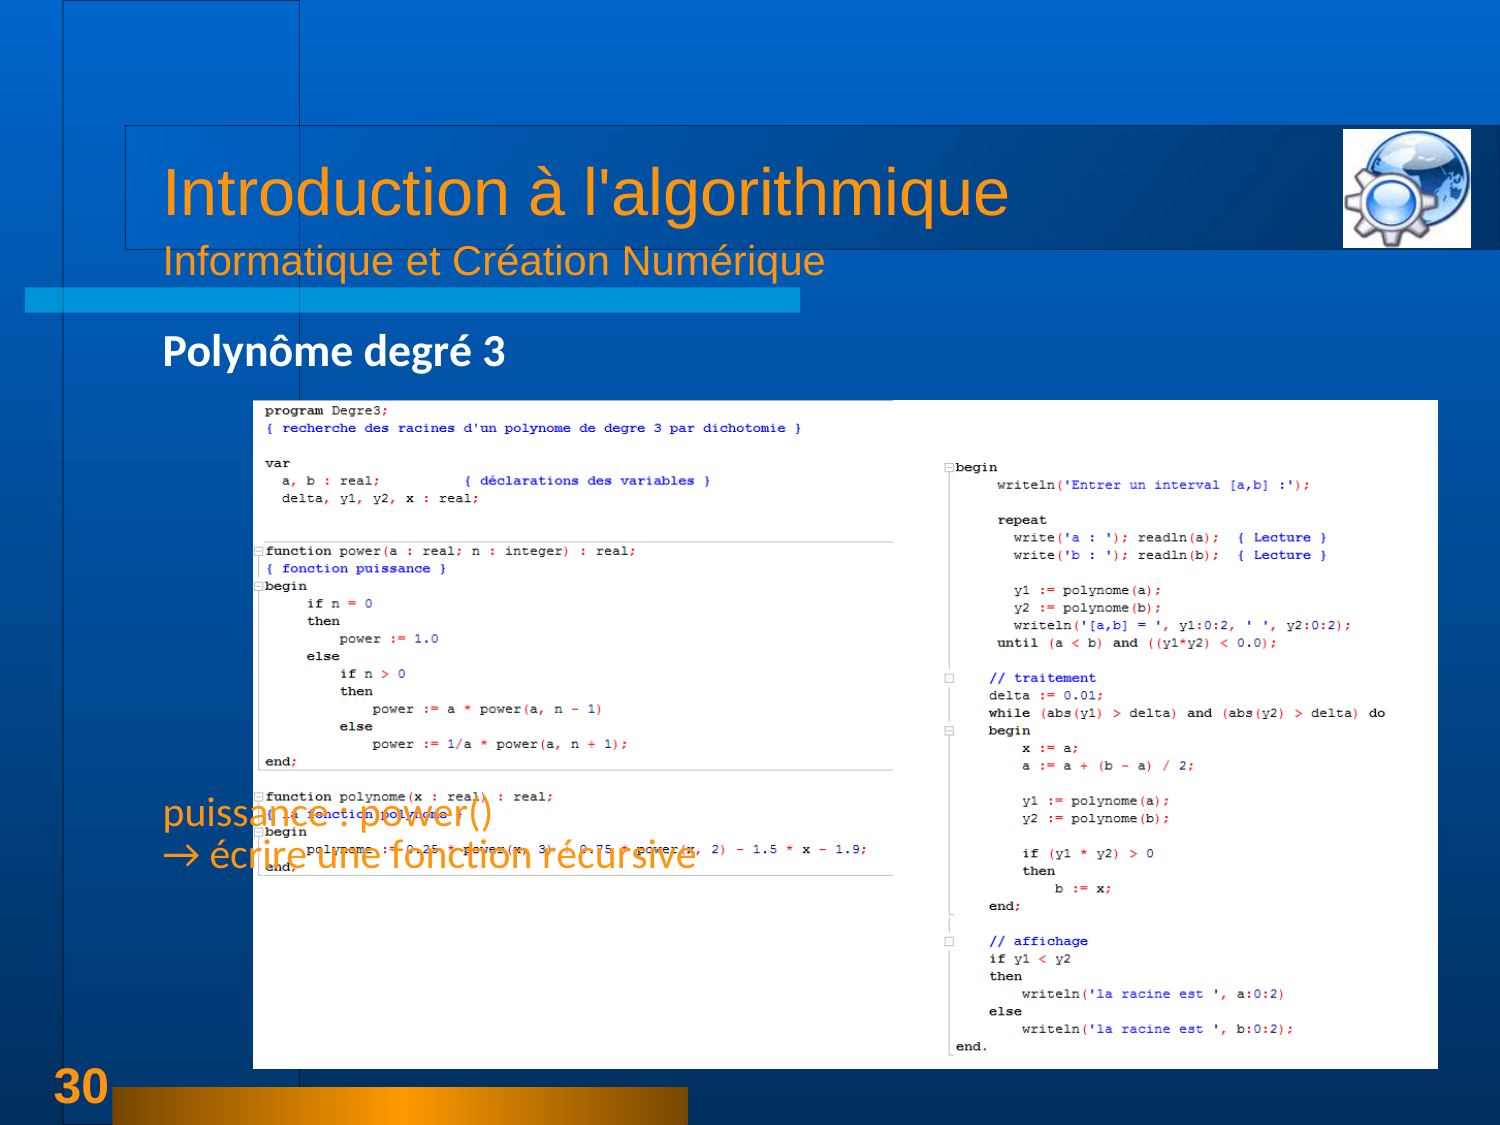

Polynôme degré 3
puissance : power()
→ écrire une fonction récursive